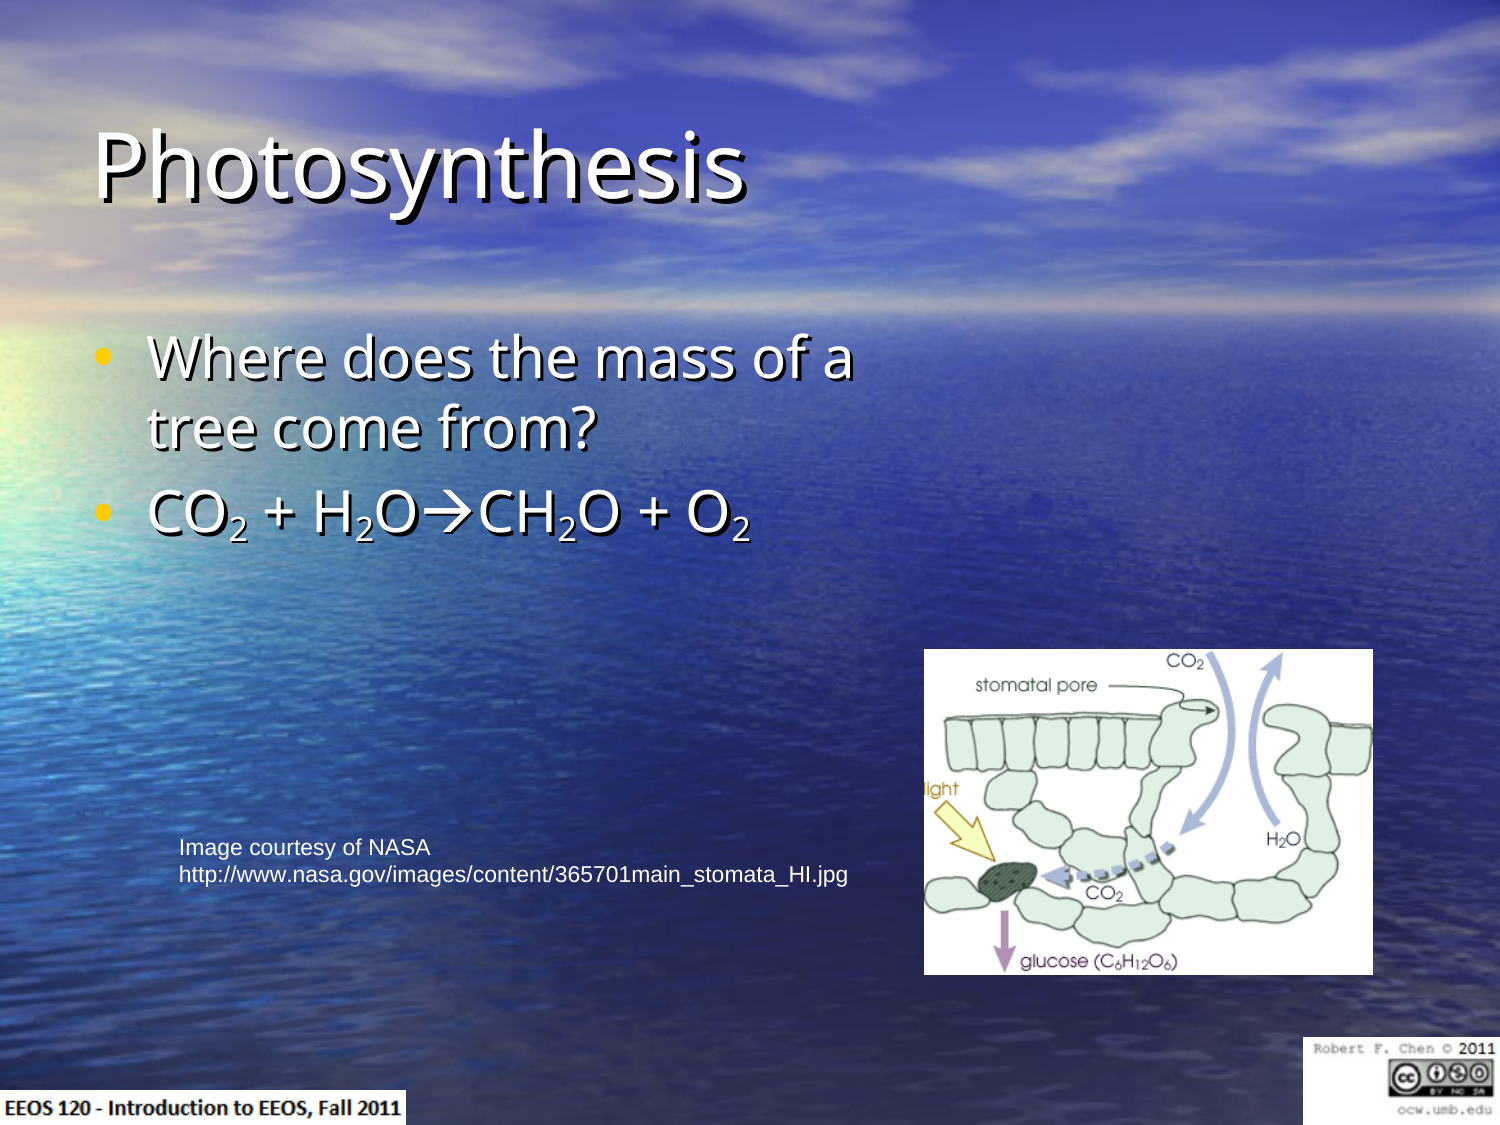

# Photosynthesis
Where does the mass of a tree come from?
CO2 + H2OCH2O + O2
Image courtesy of NASA
http://www.nasa.gov/images/content/365701main_stomata_HI.jpg